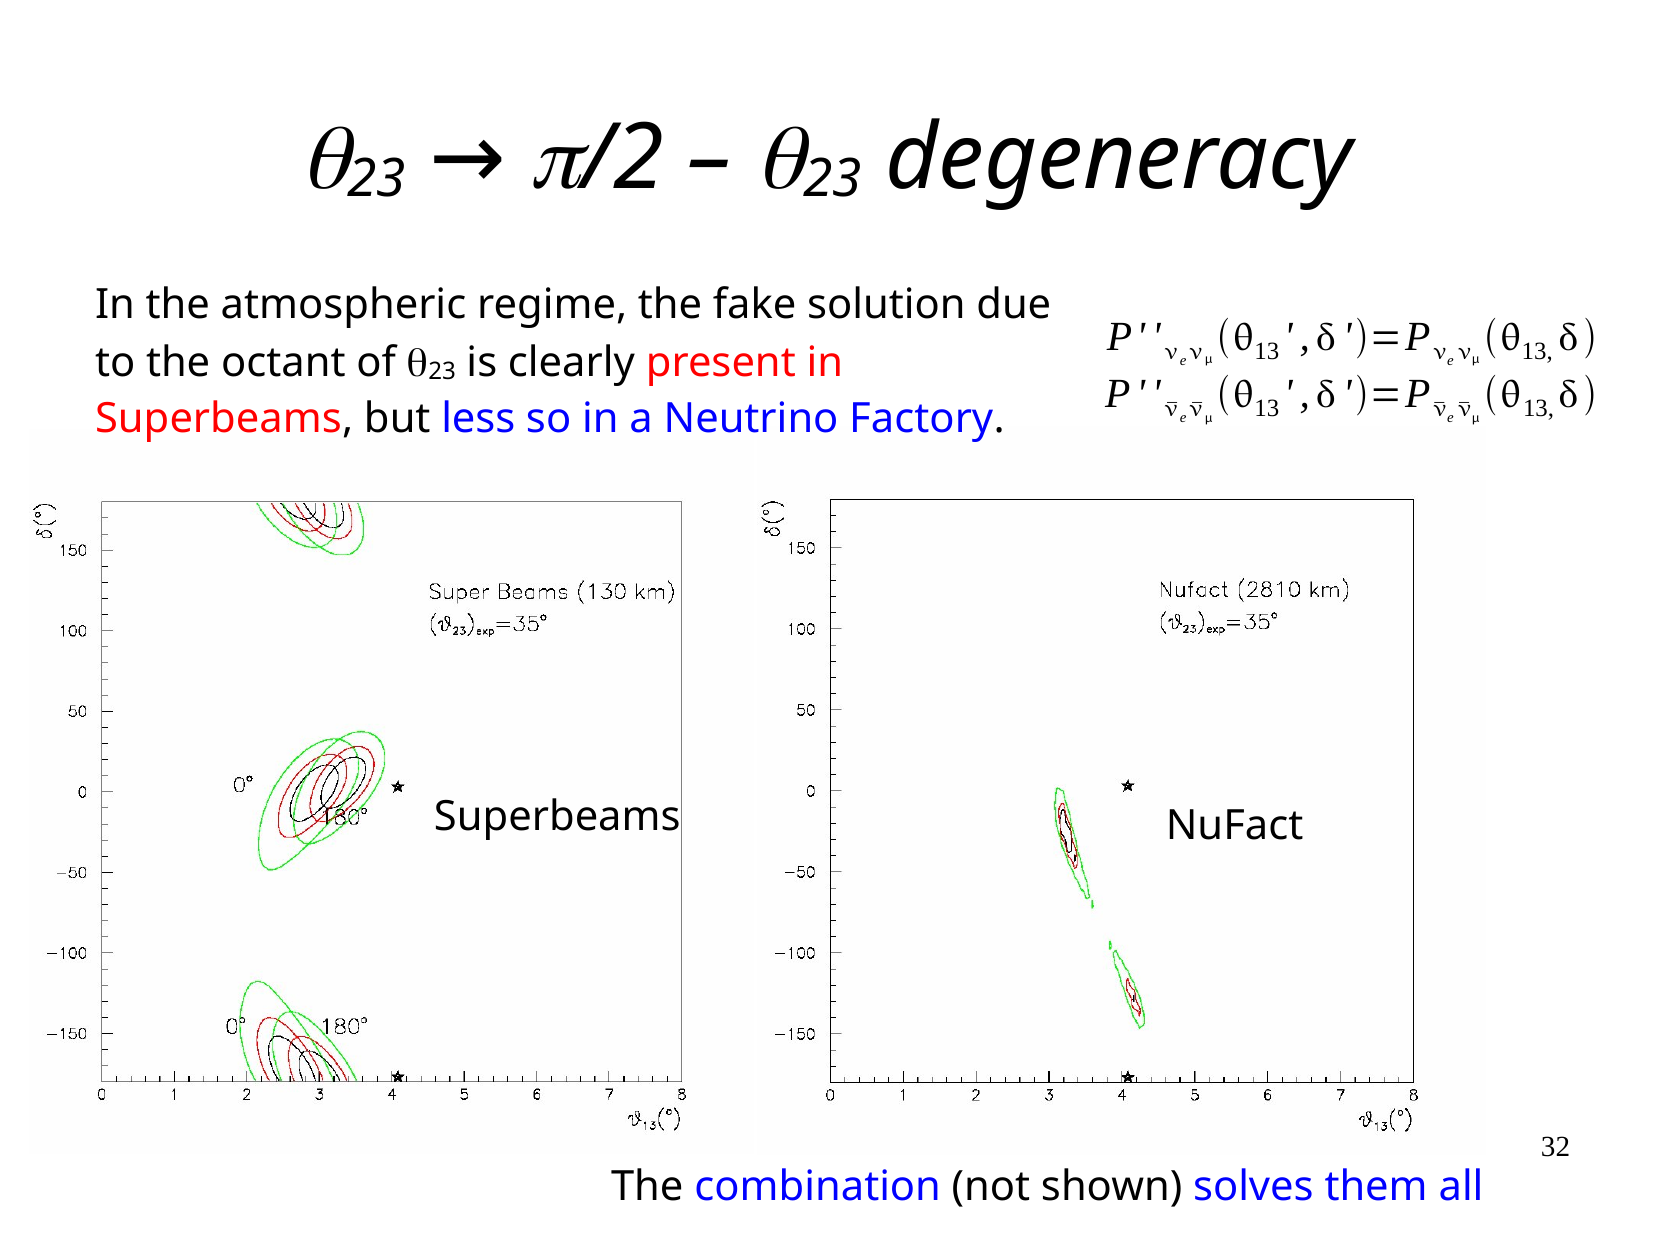

# q23 → p/2 – q23 degeneracy
In the atmospheric regime, the fake solution due to the octant of q23 is clearly present in Superbeams, but less so in a Neutrino Factory.
Superbeams
NuFact
32
The combination (not shown) solves them all